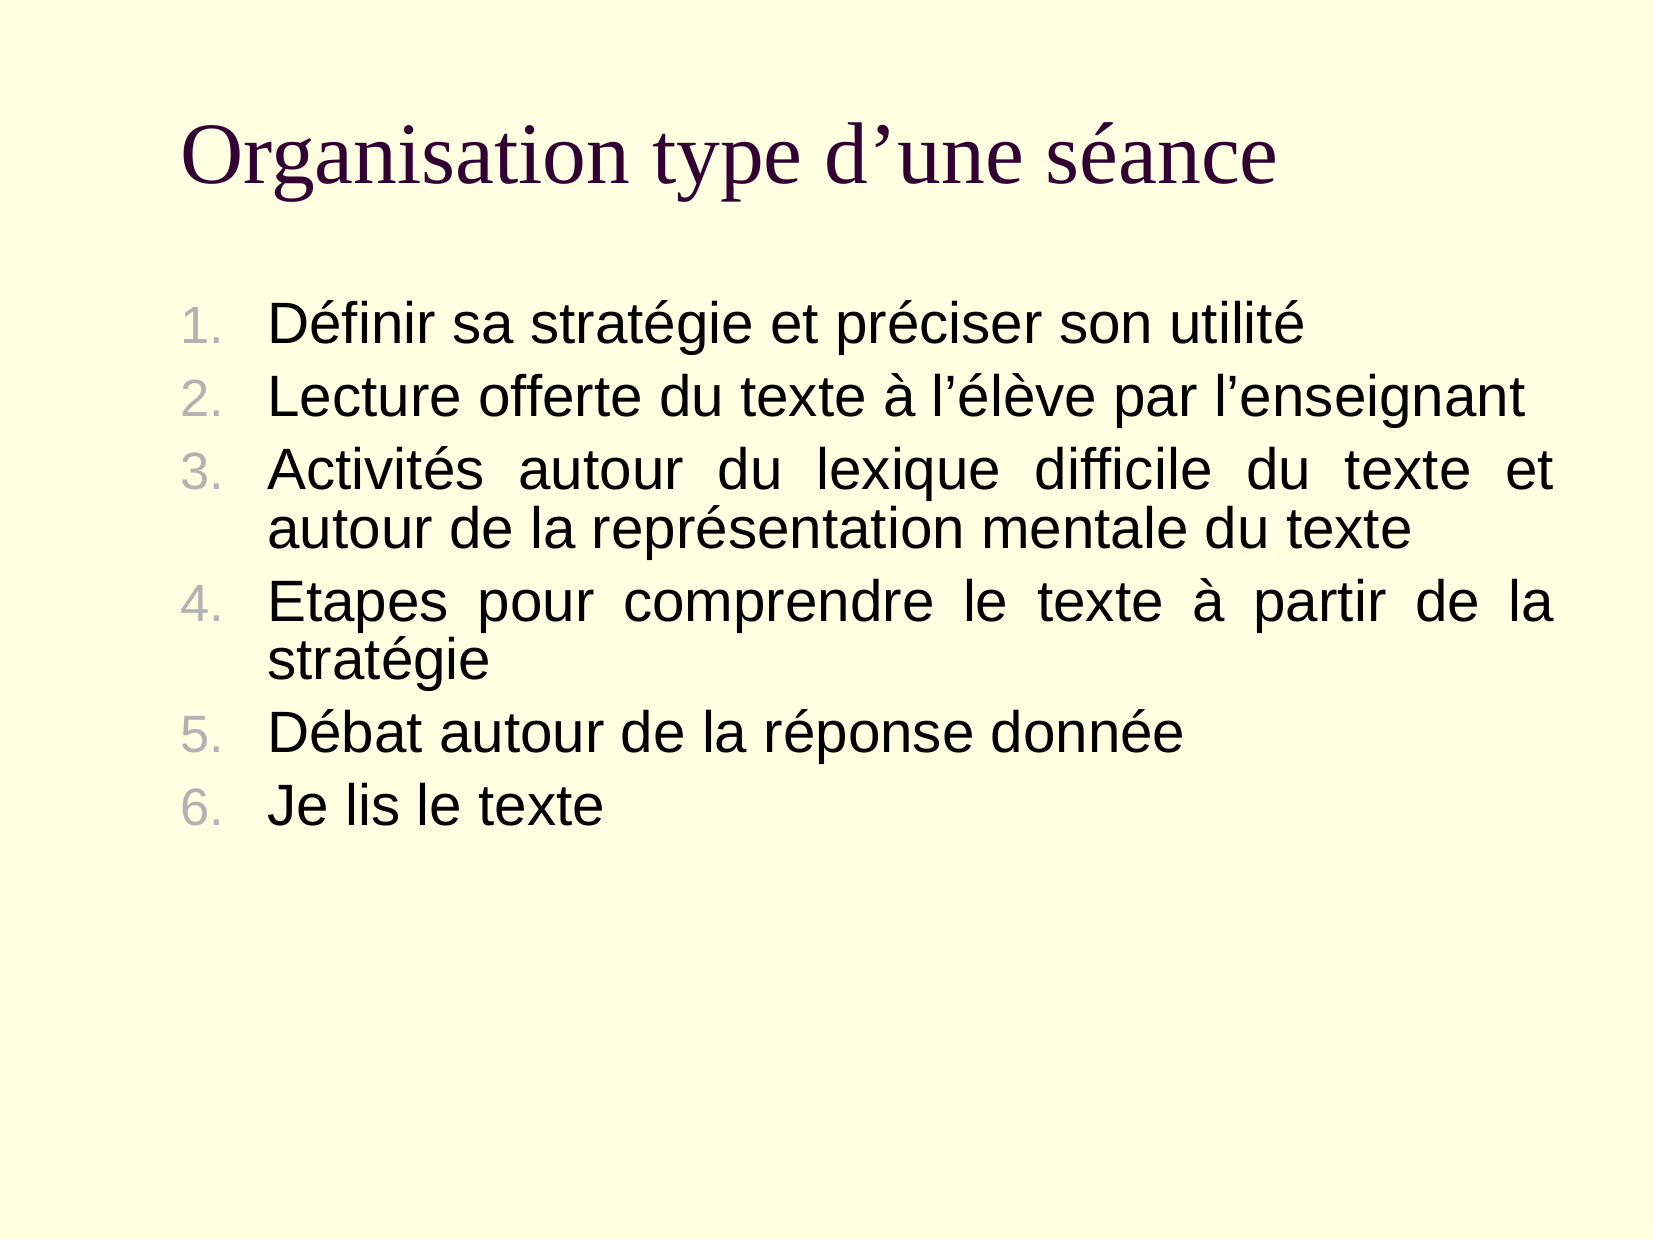

Organisation type d’une séance
Définir sa stratégie et préciser son utilité
Lecture offerte du texte à l’élève par l’enseignant
Activités autour du lexique difficile du texte et autour de la représentation mentale du texte
Etapes pour comprendre le texte à partir de la stratégie
Débat autour de la réponse donnée
Je lis le texte